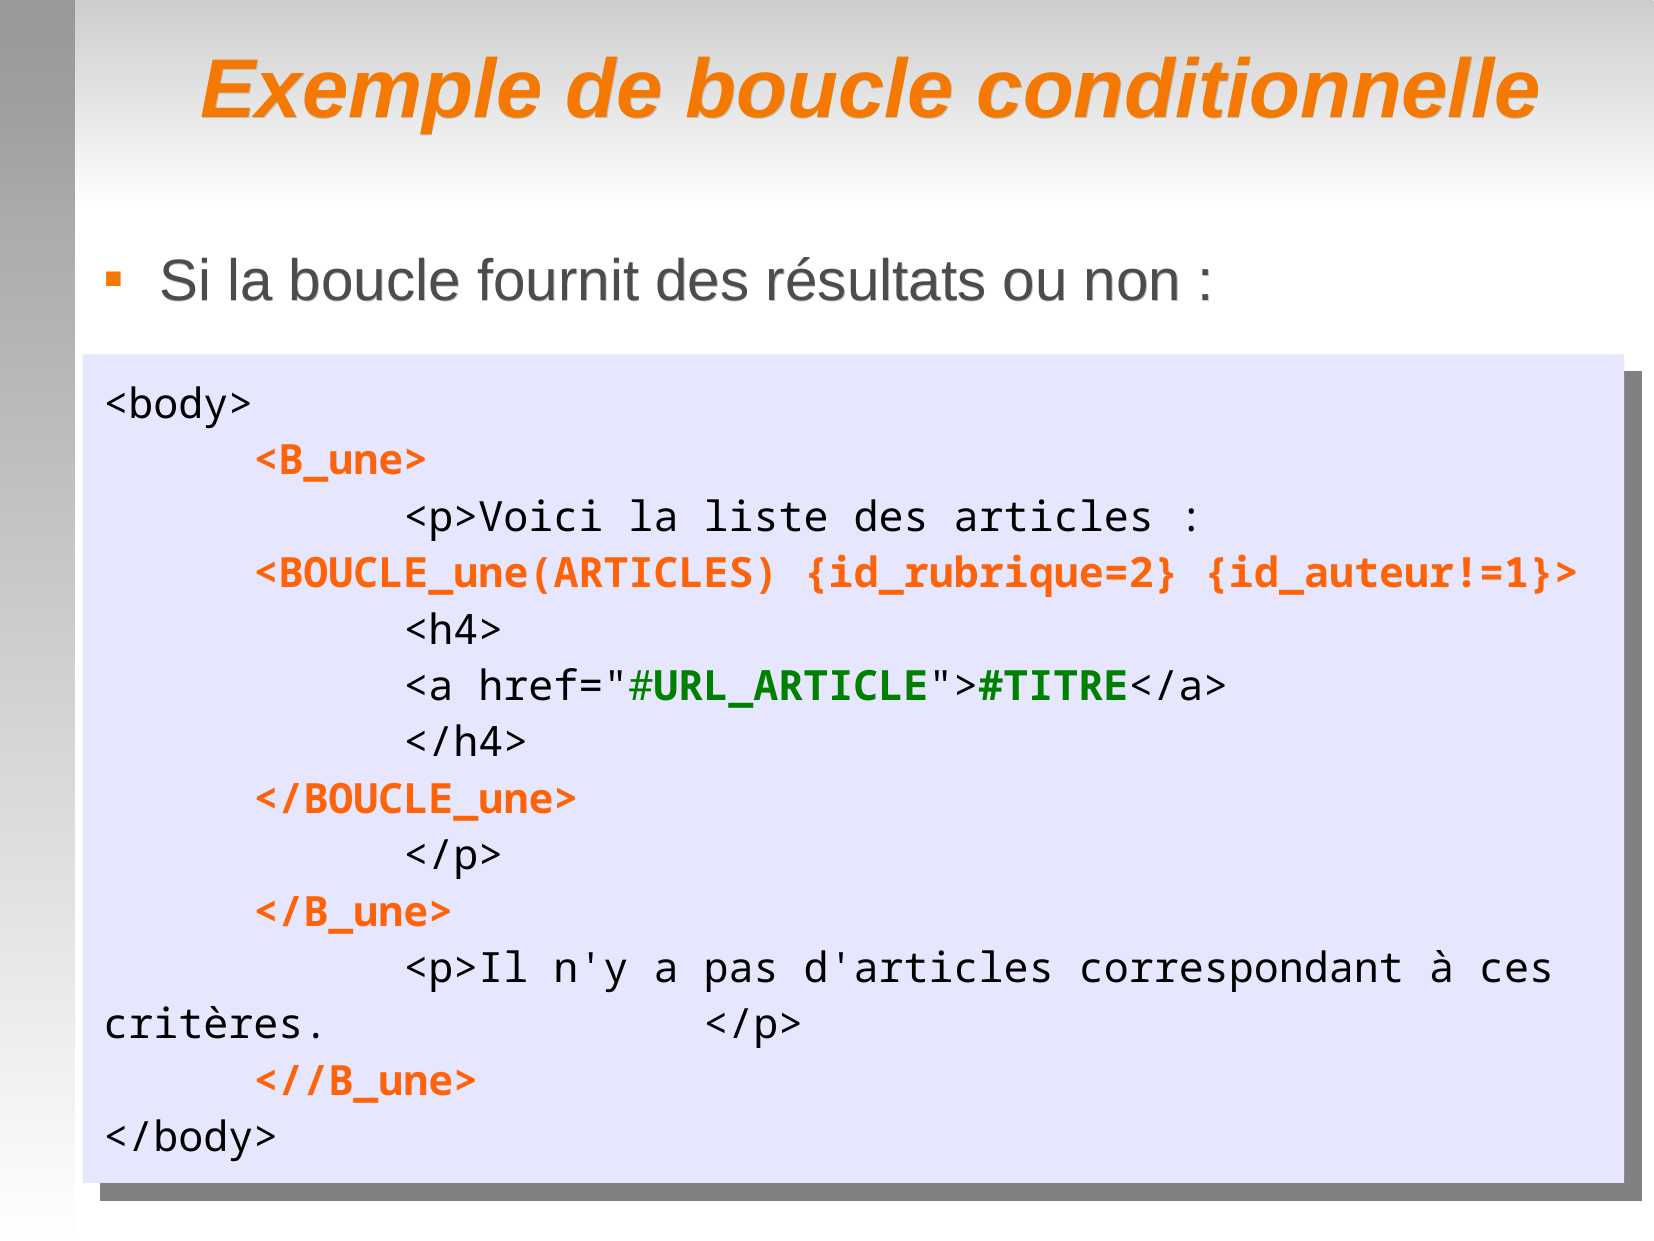

# Exemple de boucle conditionnelle
Si la boucle fournit des résultats ou non :
<body>
	<B_une>
		<p>Voici la liste des articles :
	<BOUCLE_une(ARTICLES) {id_rubrique=2} {id_auteur!=1}>
		<h4>
		<a href="#URL_ARTICLE">#TITRE</a>
		</h4>
	</BOUCLE_une>
		</p>
	</B_une>
		<p>Il n'y a pas d'articles correspondant à ces critères. 			</p>
	<//B_une>
</body>